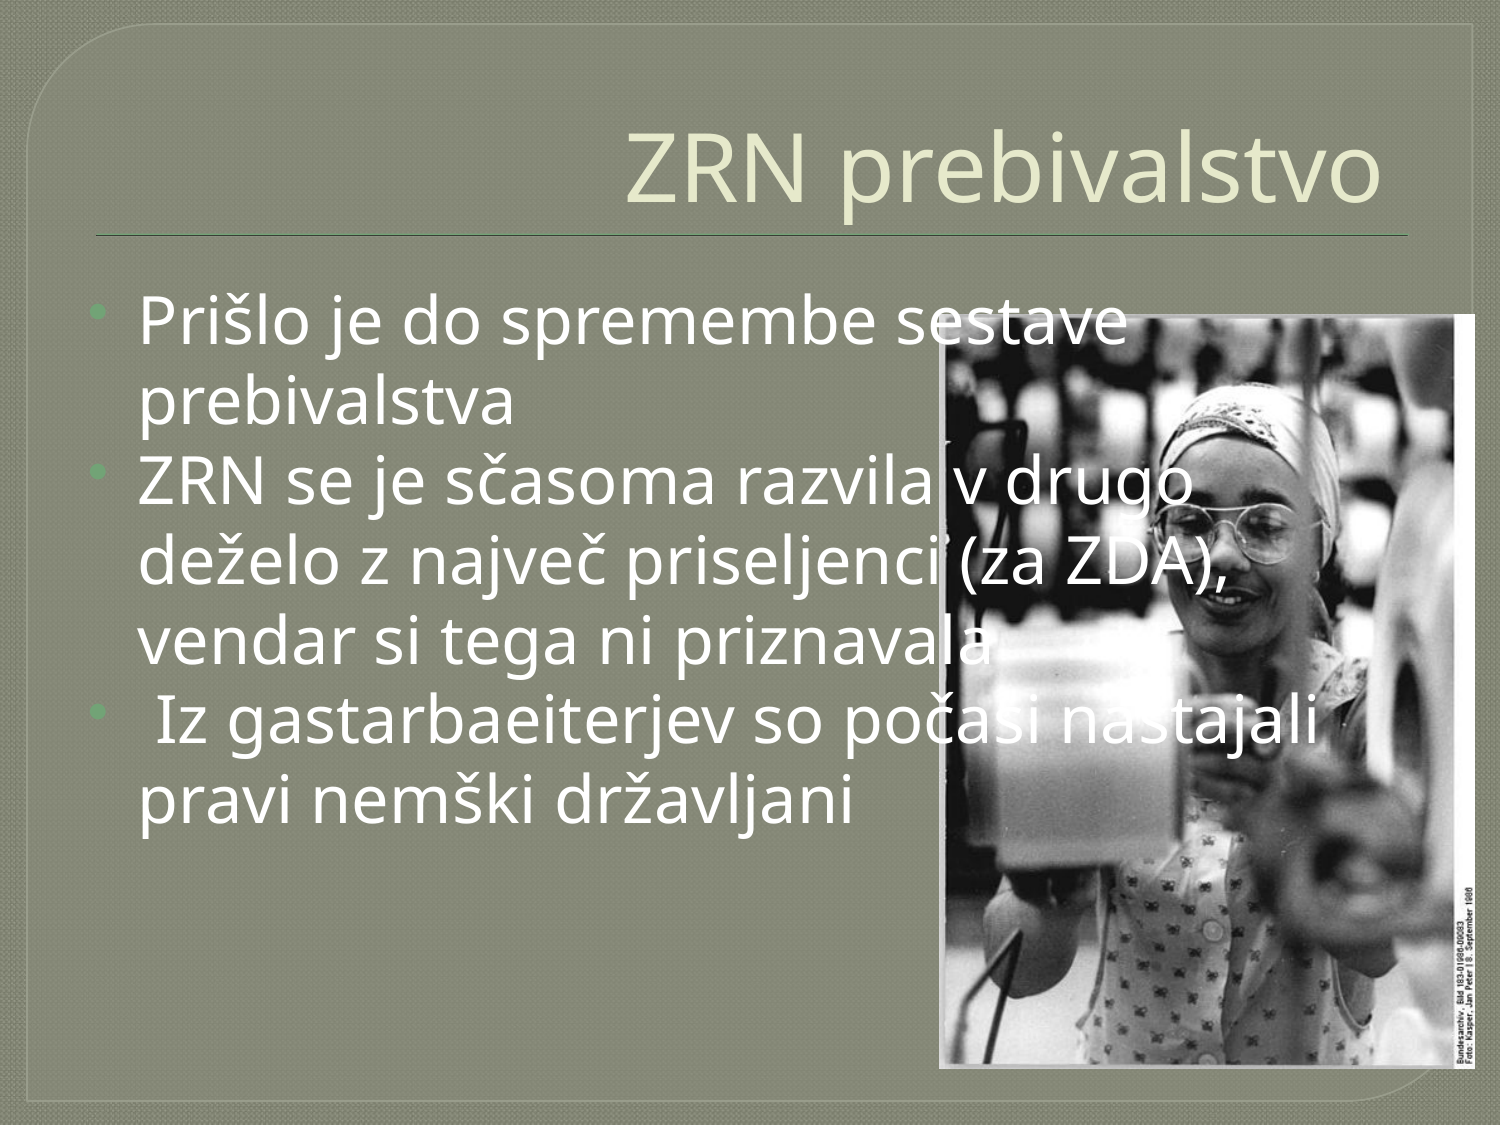

# ZRN prebivalstvo
Prišlo je do spremembe sestave prebivalstva
ZRN se je sčasoma razvila v drugo deželo z največ priseljenci (za ZDA), vendar si tega ni priznavala
 Iz gastarbaeiterjev so počasi nastajali pravi nemški državljani